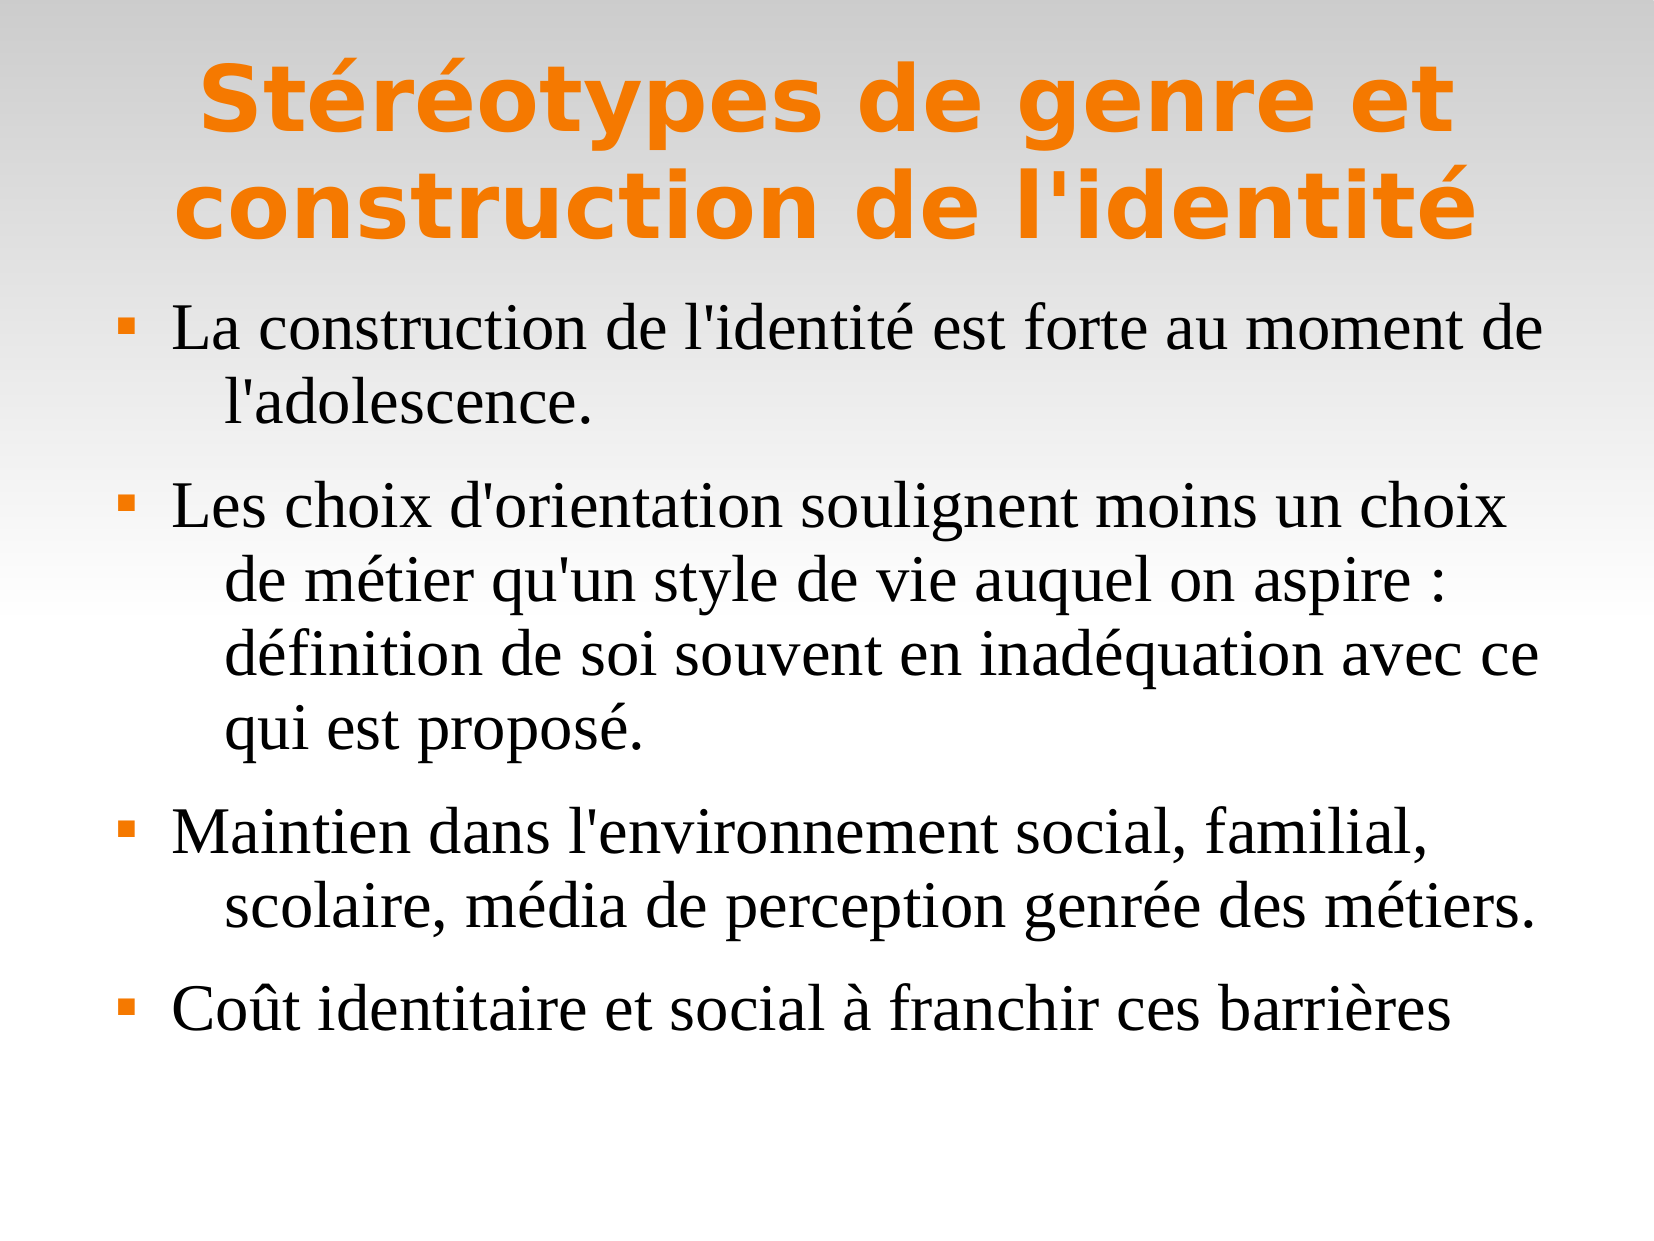

# Stéréotypes de genre et construction de l'identité
La construction de l'identité est forte au moment de l'adolescence.
Les choix d'orientation soulignent moins un choix de métier qu'un style de vie auquel on aspire : définition de soi souvent en inadéquation avec ce qui est proposé.
Maintien dans l'environnement social, familial, scolaire, média de perception genrée des métiers.
Coût identitaire et social à franchir ces barrières